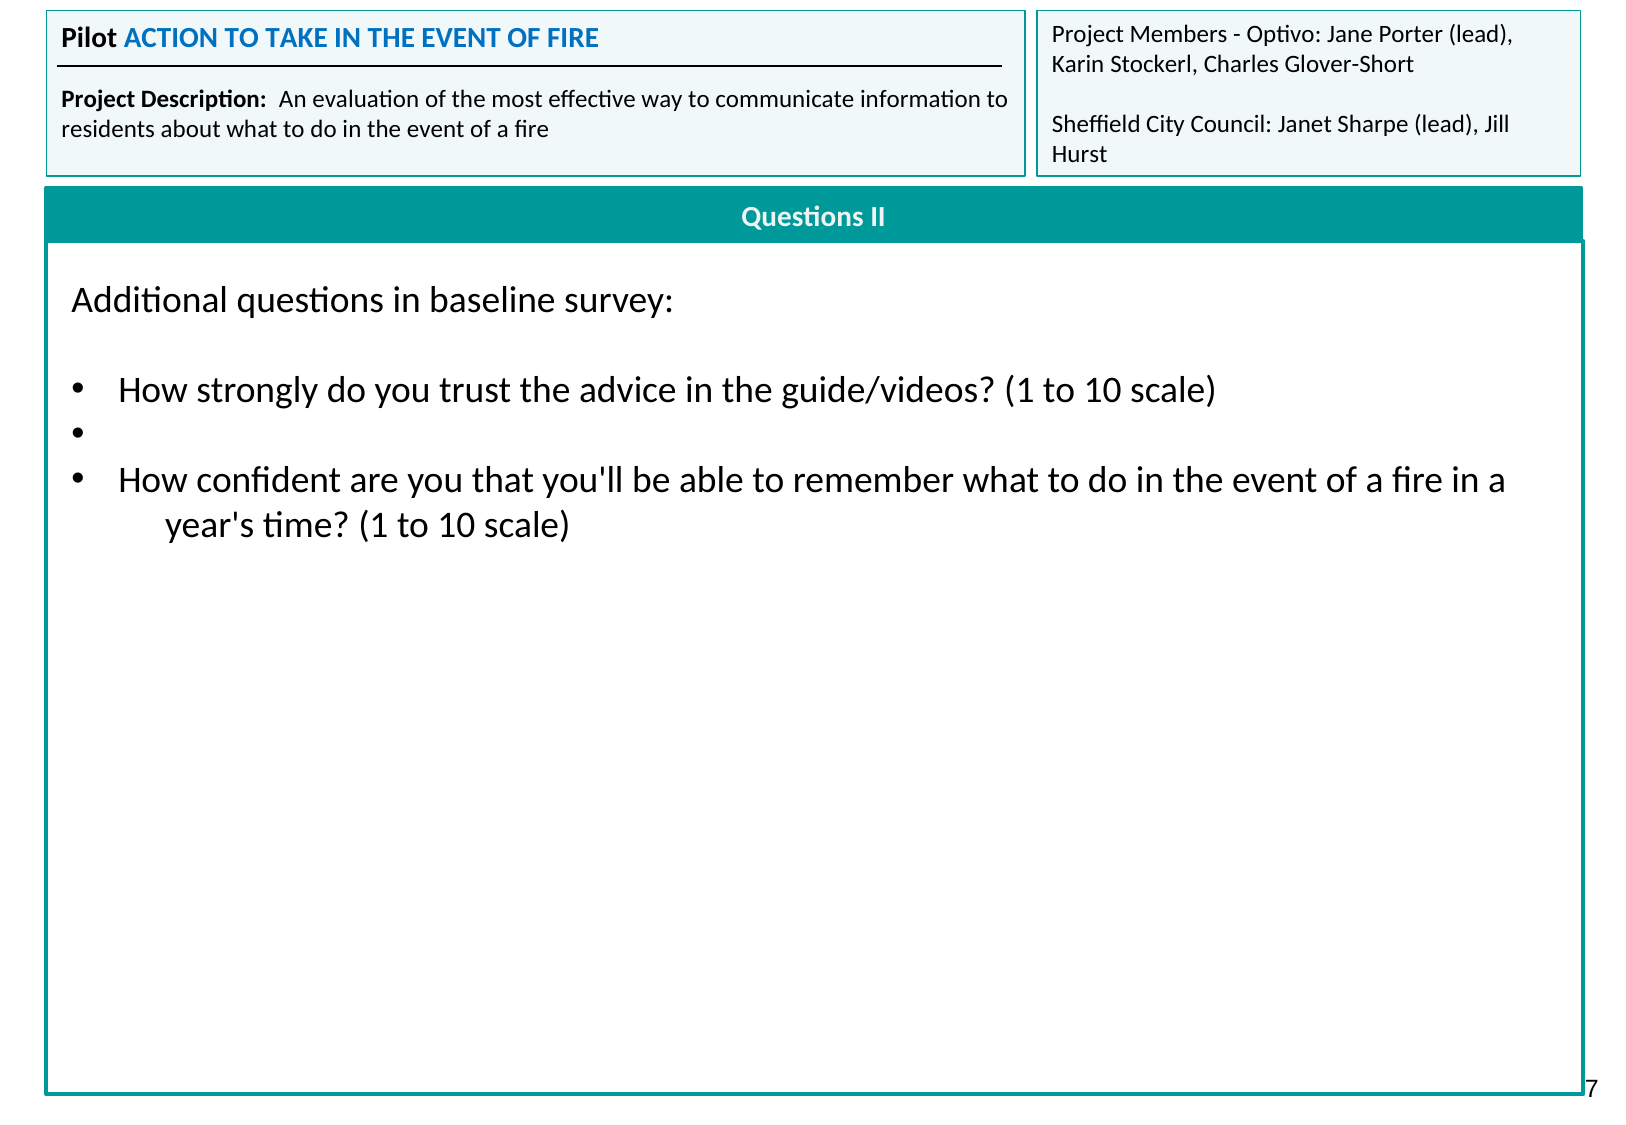

Pilot Action to take in the event of fire
Project Description: An evaluation of the most effective way to communicate information to residents about what to do in the event of a fire
Project Members - Optivo: Jane Porter (lead), Karin Stockerl, Charles Glover-Short
Sheffield City Council: Janet Sharpe (lead), Jill Hurst
Questions II
Additional questions in baseline survey:
How strongly do you trust the advice in the guide/videos? (1 to 10 scale)
How confident are you that you'll be able to remember what to do in the event of a fire in a year's time? (1 to 10 scale)